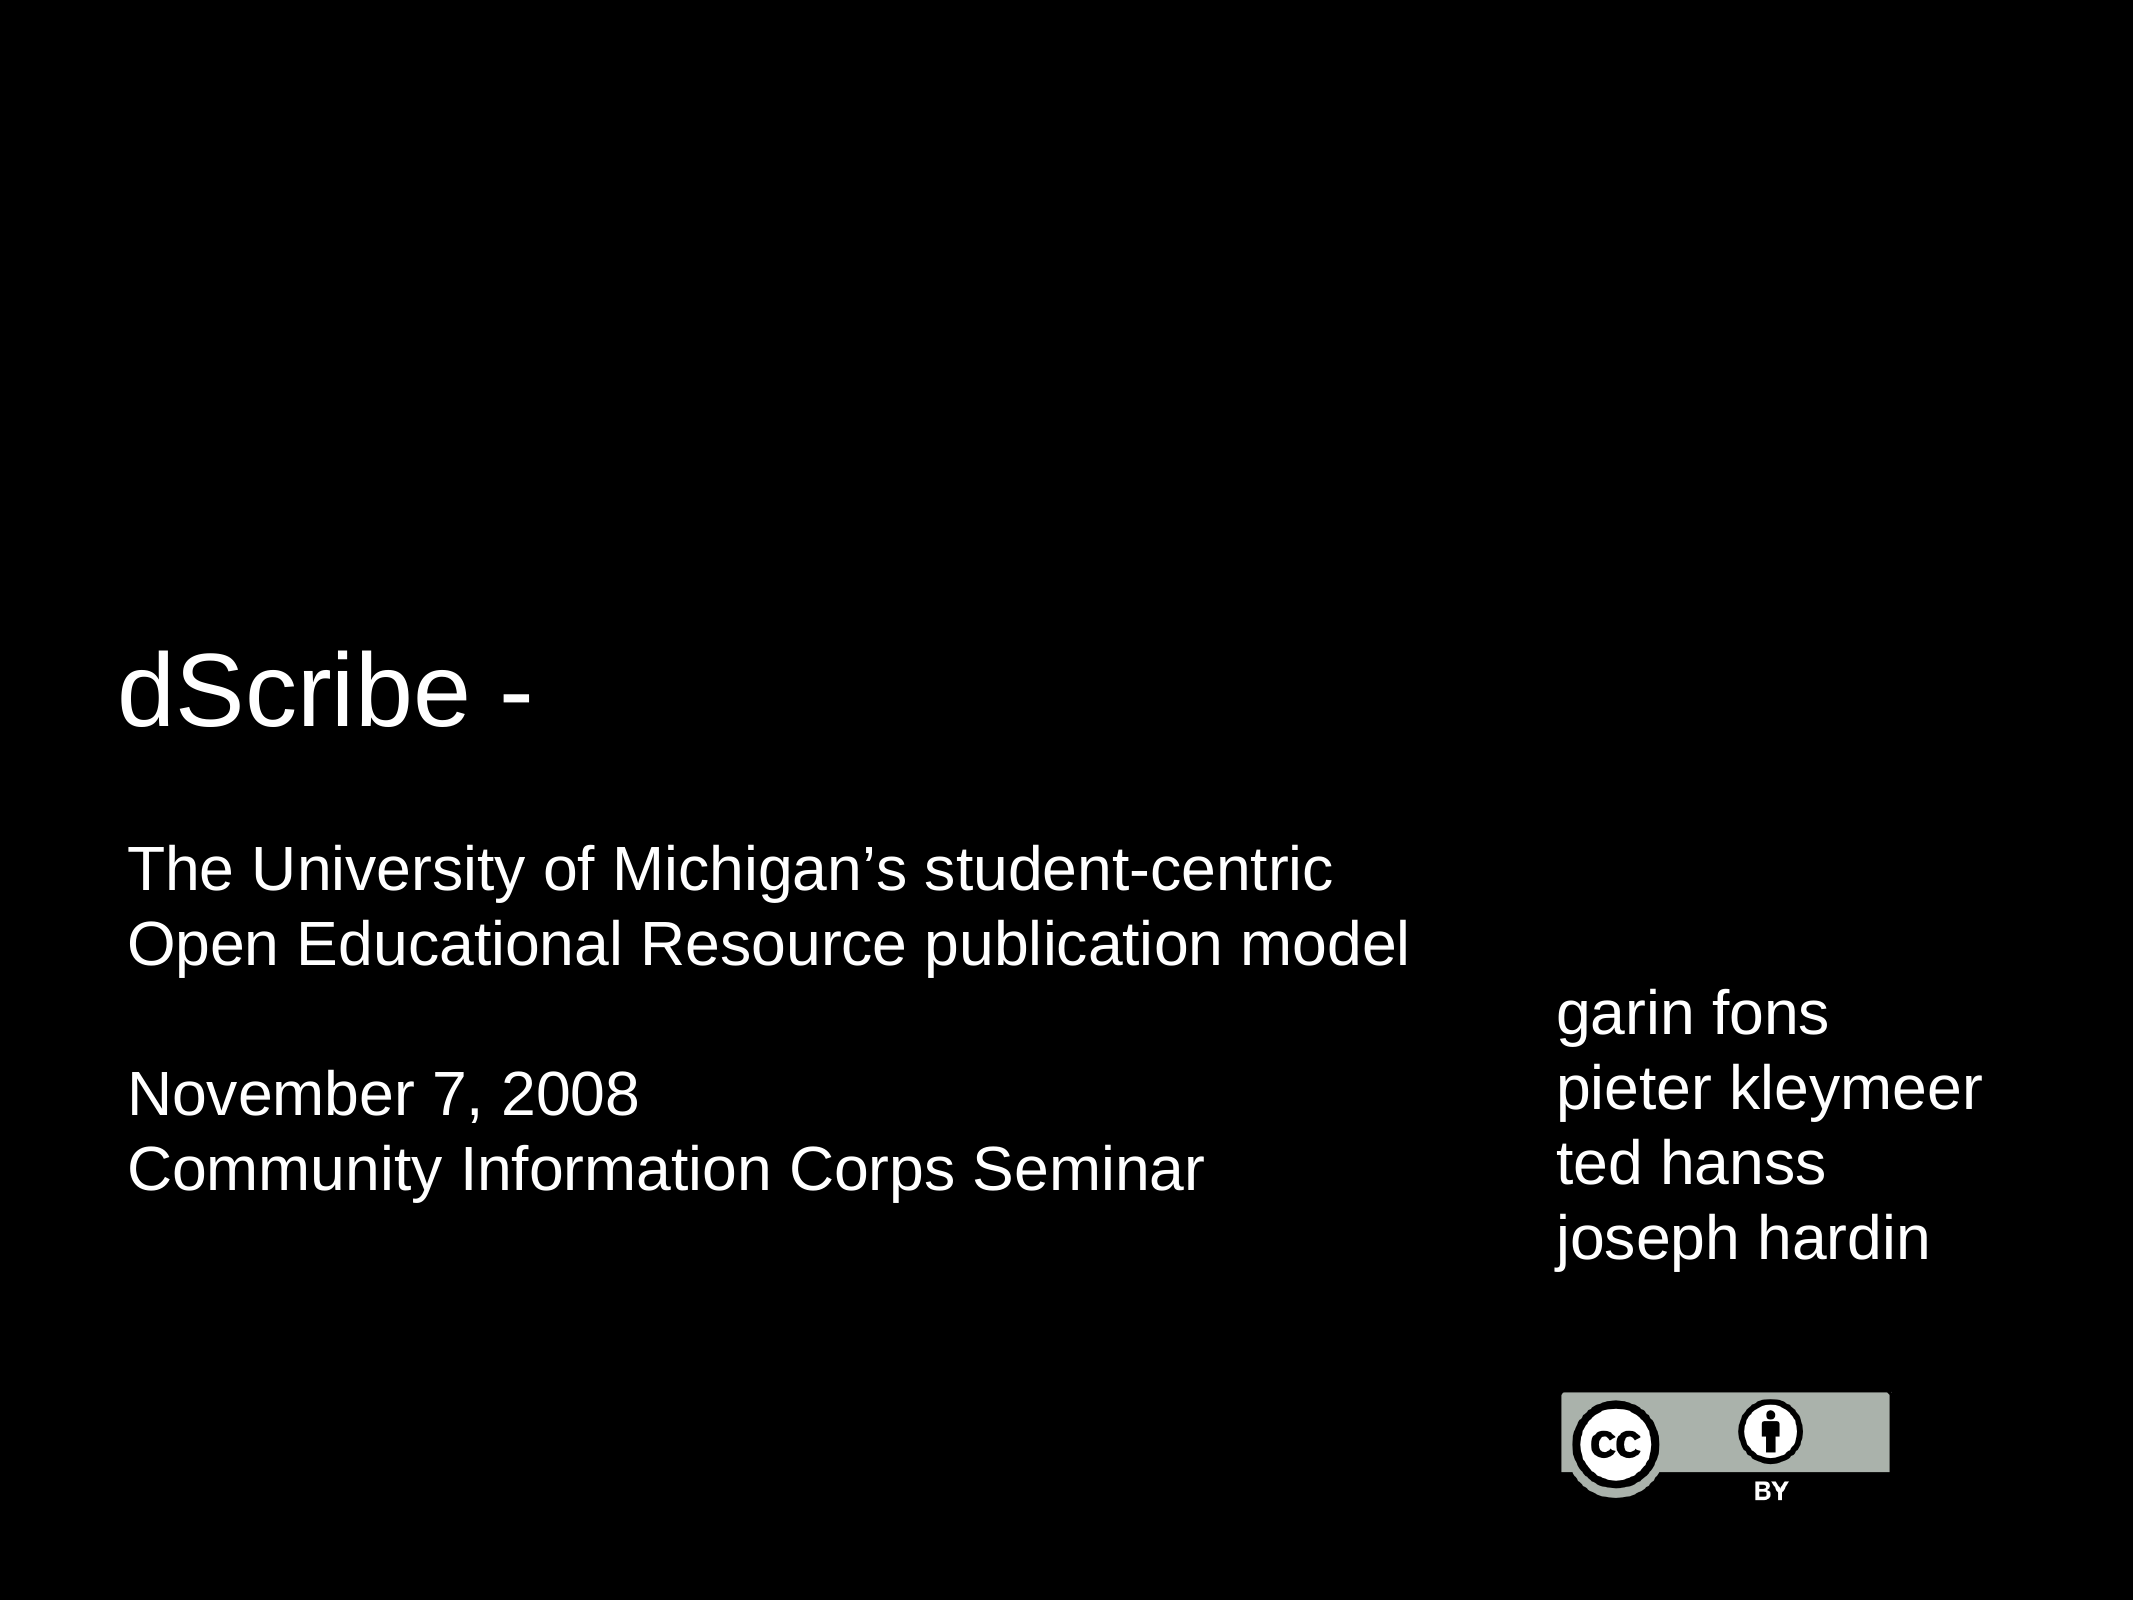

dScribe -
The University of Michigan’s student-centric Open Educational Resource publication model
November 7, 2008
Community Information Corps Seminar
garin fons
pieter kleymeer
ted hanss
joseph hardin